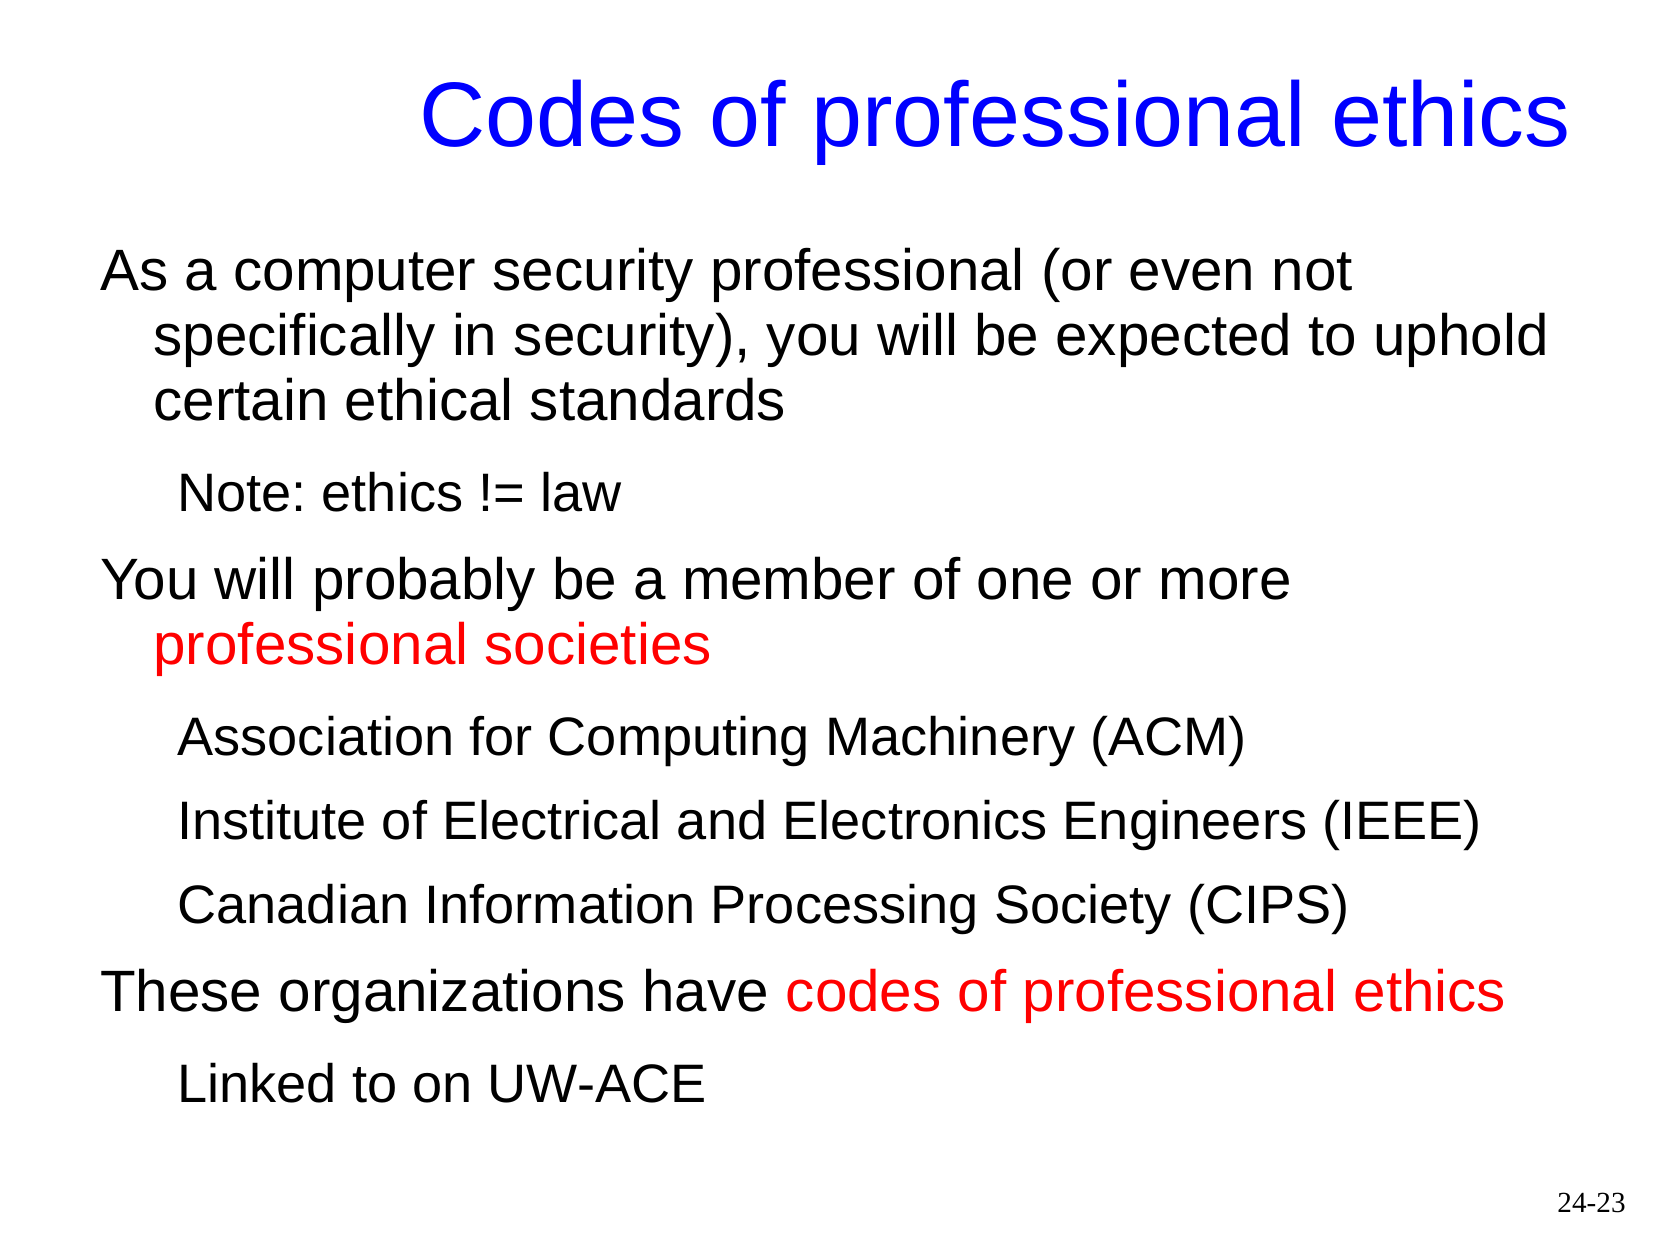

# Codes of professional ethics
As a computer security professional (or even not specifically in security), you will be expected to uphold certain ethical standards
Note: ethics != law
You will probably be a member of one or more professional societies
Association for Computing Machinery (ACM)
Institute of Electrical and Electronics Engineers (IEEE)
Canadian Information Processing Society (CIPS)
These organizations have codes of professional ethics
Linked to on UW-ACE